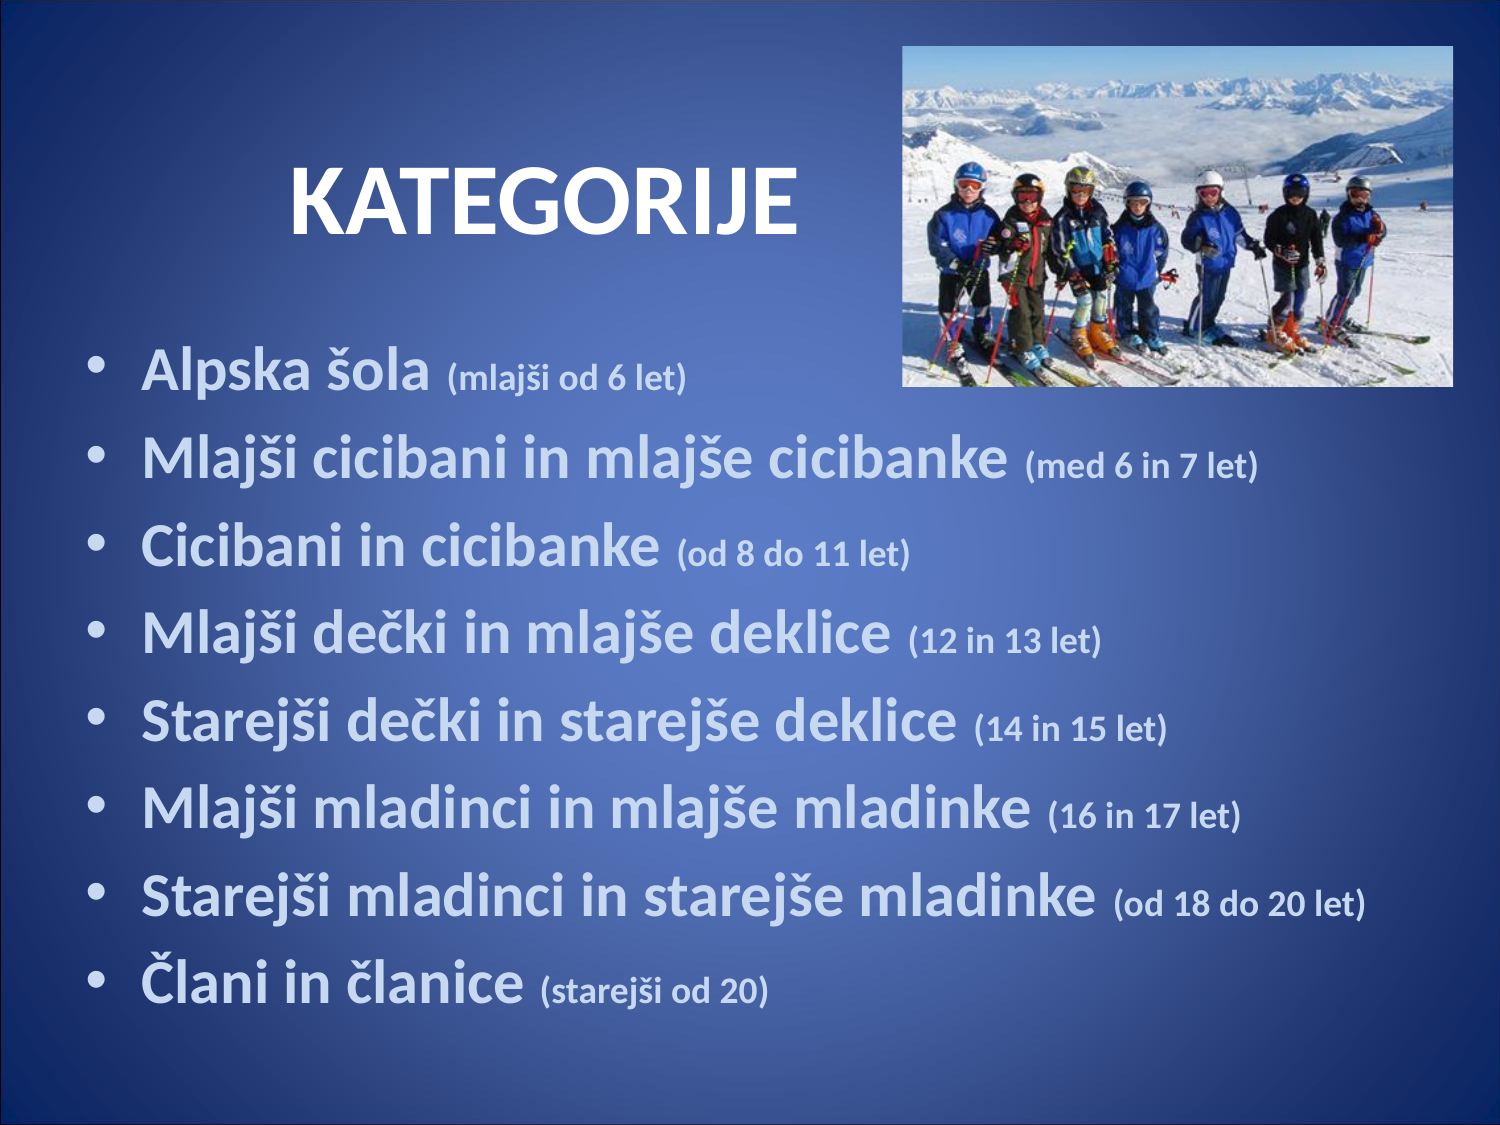

KATEGORIJE
# Alpska šola (mlajši od 6 let)
Mlajši cicibani in mlajše cicibanke (med 6 in 7 let)
Cicibani in cicibanke (od 8 do 11 let)
Mlajši dečki in mlajše deklice (12 in 13 let)
Starejši dečki in starejše deklice (14 in 15 let)
Mlajši mladinci in mlajše mladinke (16 in 17 let)
Starejši mladinci in starejše mladinke (od 18 do 20 let)
Člani in članice (starejši od 20)